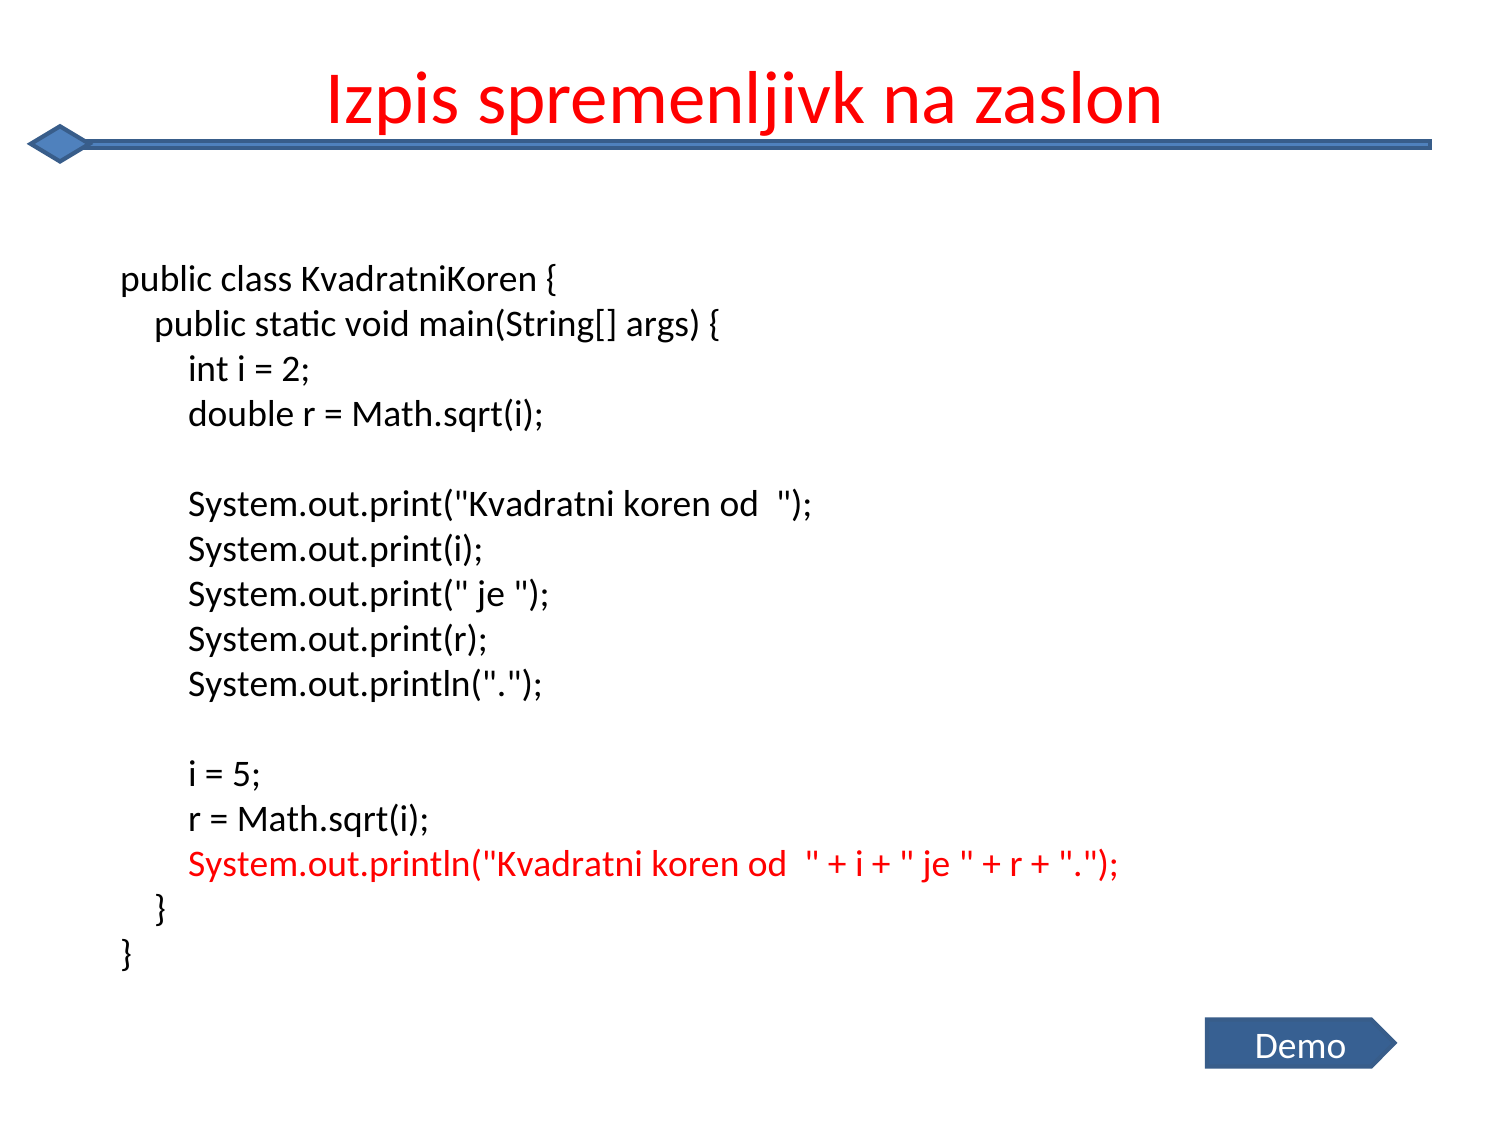

# Izpis spremenljivk na zaslon
public class KvadratniKoren {
 public static void main(String[] args) {
 int i = 2;
 double r = Math.sqrt(i);
 System.out.print("Kvadratni koren od ");
 System.out.print(i);
 System.out.print(" je ");
 System.out.print(r);
 System.out.println(".");
 i = 5;
 r = Math.sqrt(i);
 System.out.println("Kvadratni koren od " + i + " je " + r + ".");
 }
}
Demo